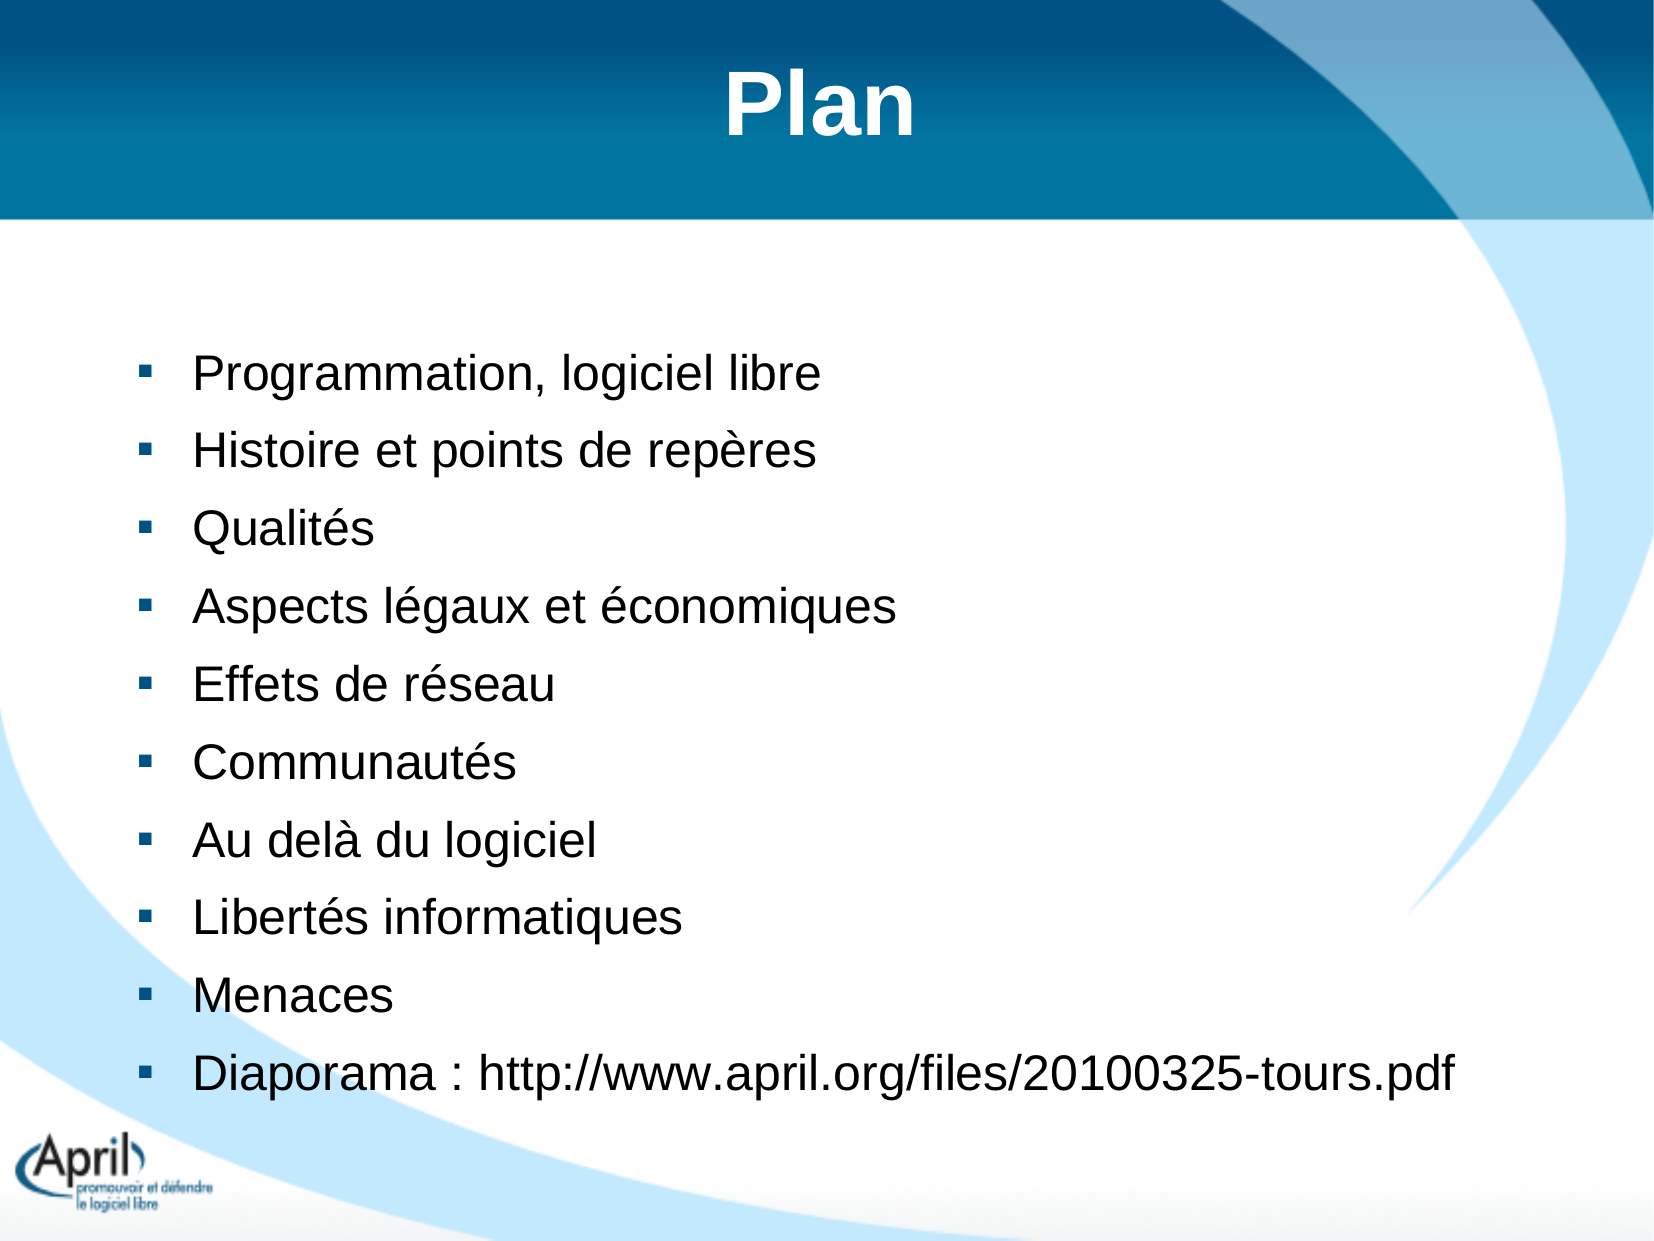

# Plan
Programmation, logiciel libre
Histoire et points de repères
Qualités
Aspects légaux et économiques
Effets de réseau
Communautés
Au delà du logiciel
Libertés informatiques
Menaces
Diaporama : http://www.april.org/files/20100325-tours.pdf